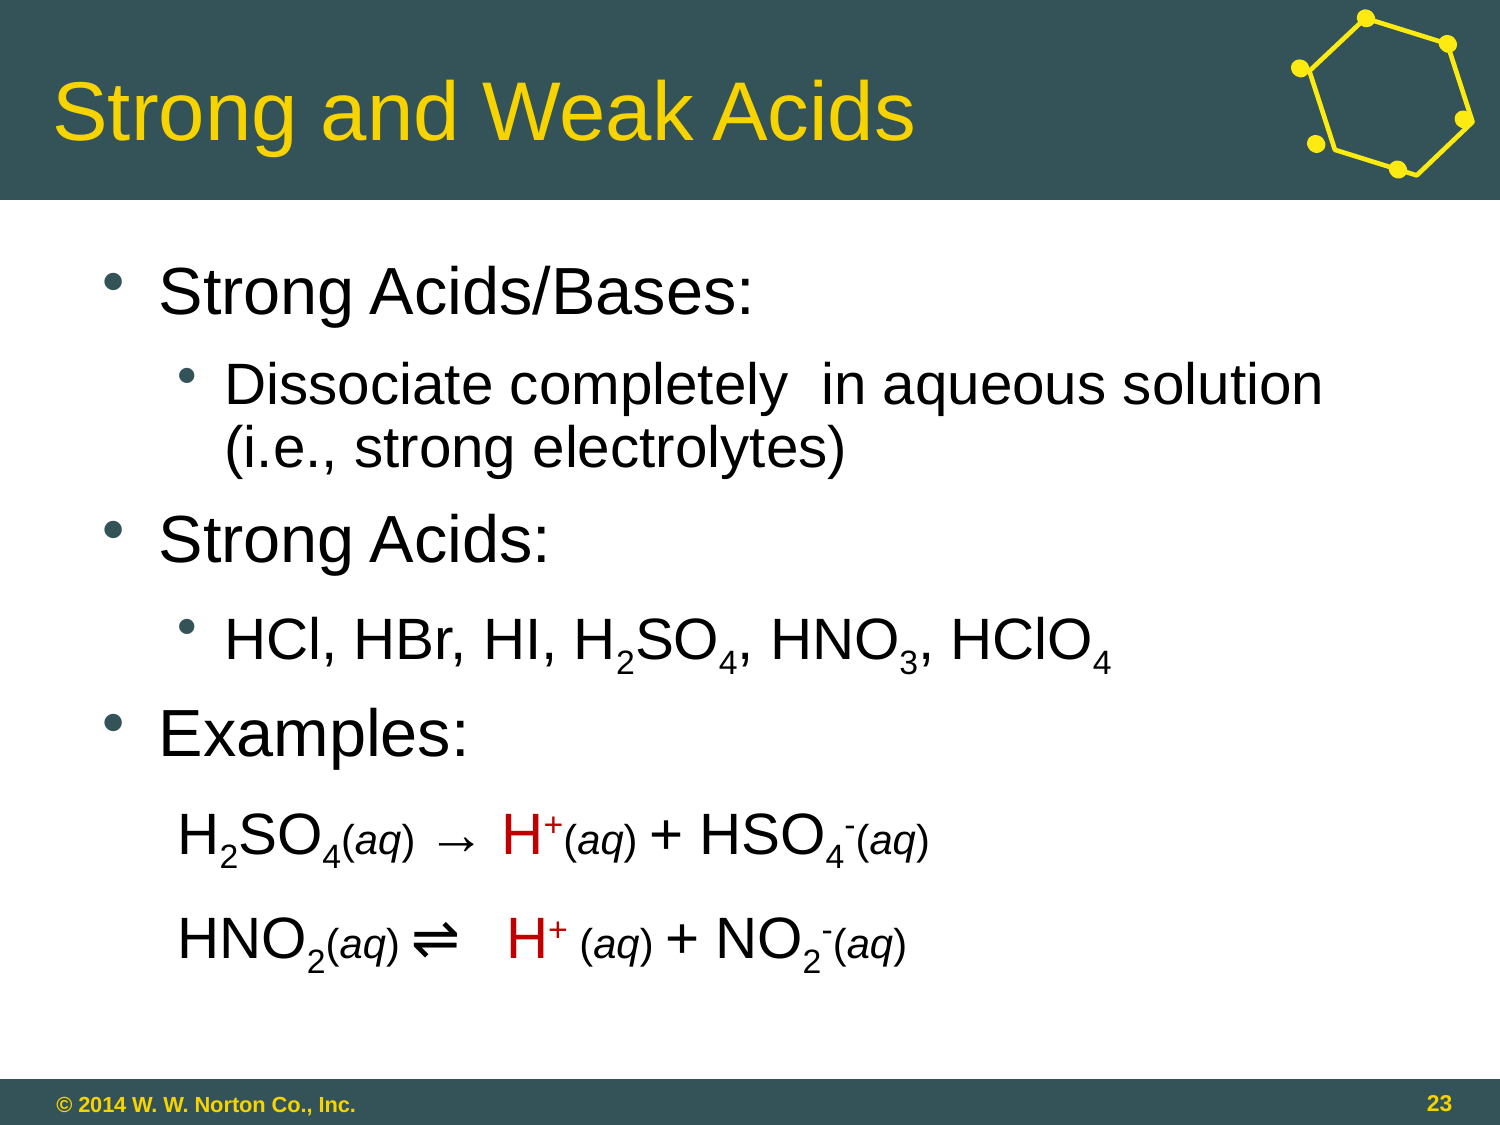

Strong and Weak Acids
# Strong Acids/Bases:
Dissociate completely in aqueous solution (i.e., strong electrolytes)
Strong Acids:
HCl, HBr, HI, H2SO4, HNO3, HClO4
Examples:
H2SO4(aq) → H+(aq) + HSO4-(aq)
HNO2(aq) ⇌ H+ (aq) + NO2-(aq)